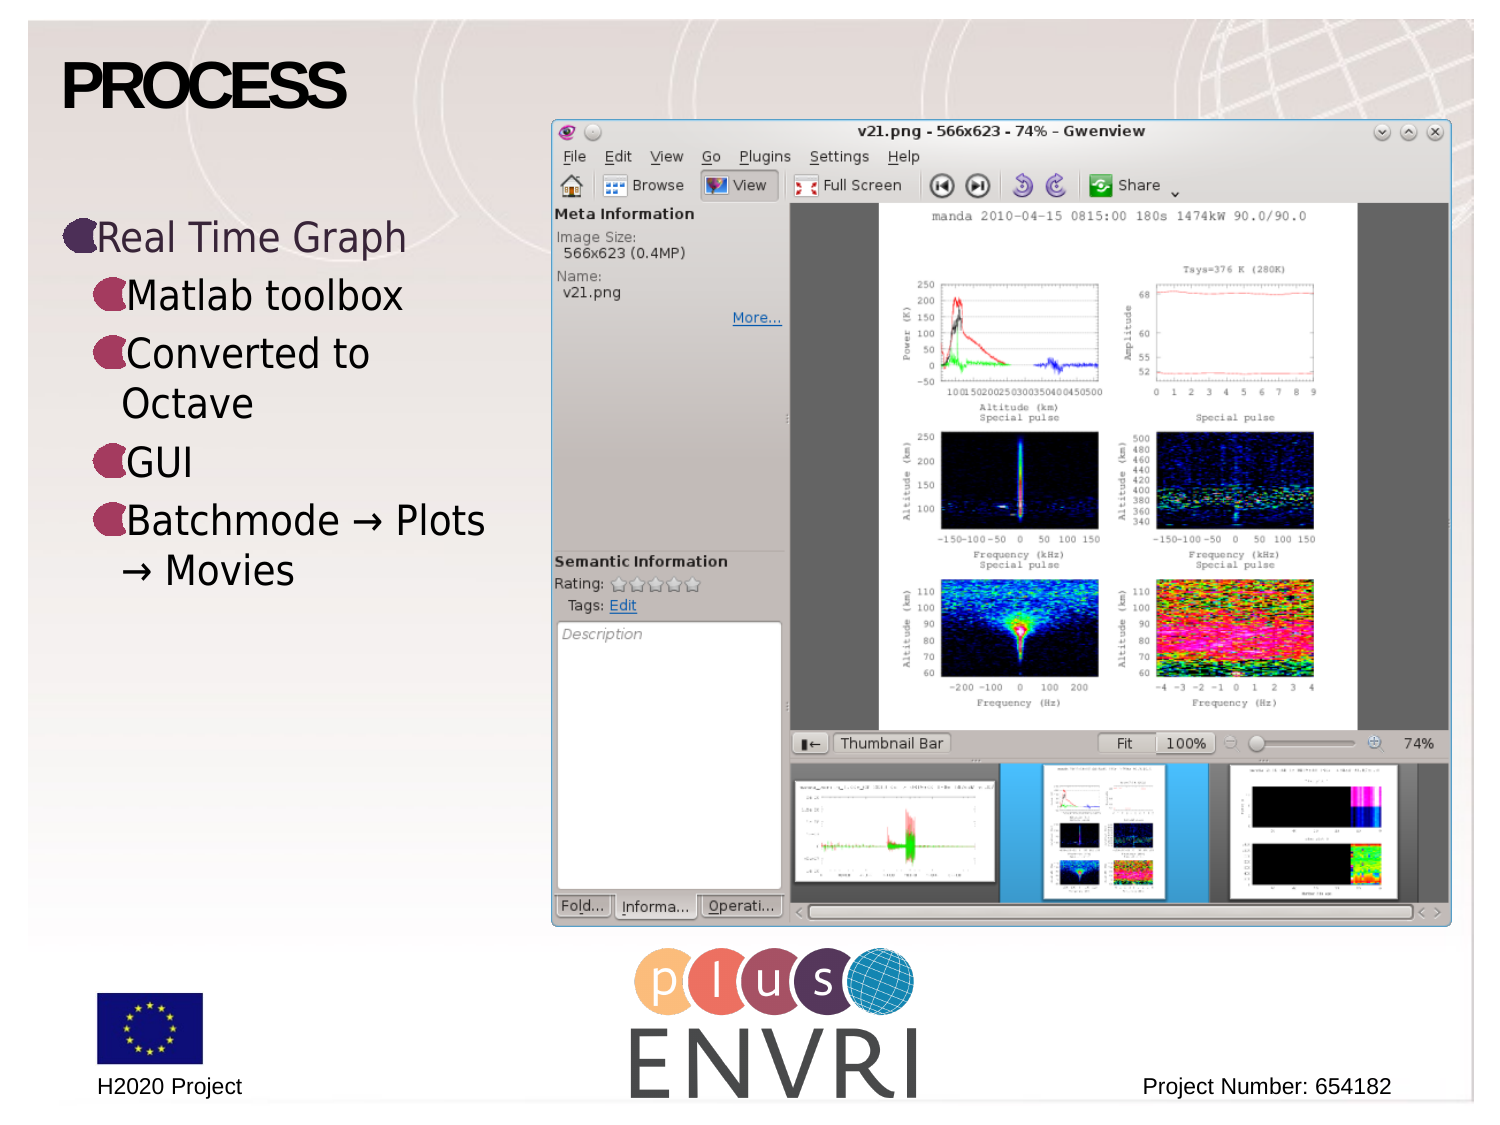

Process
# Real Time Graph
Matlab toolbox
Converted to Octave
GUI
Batchmode → Plots → Movies